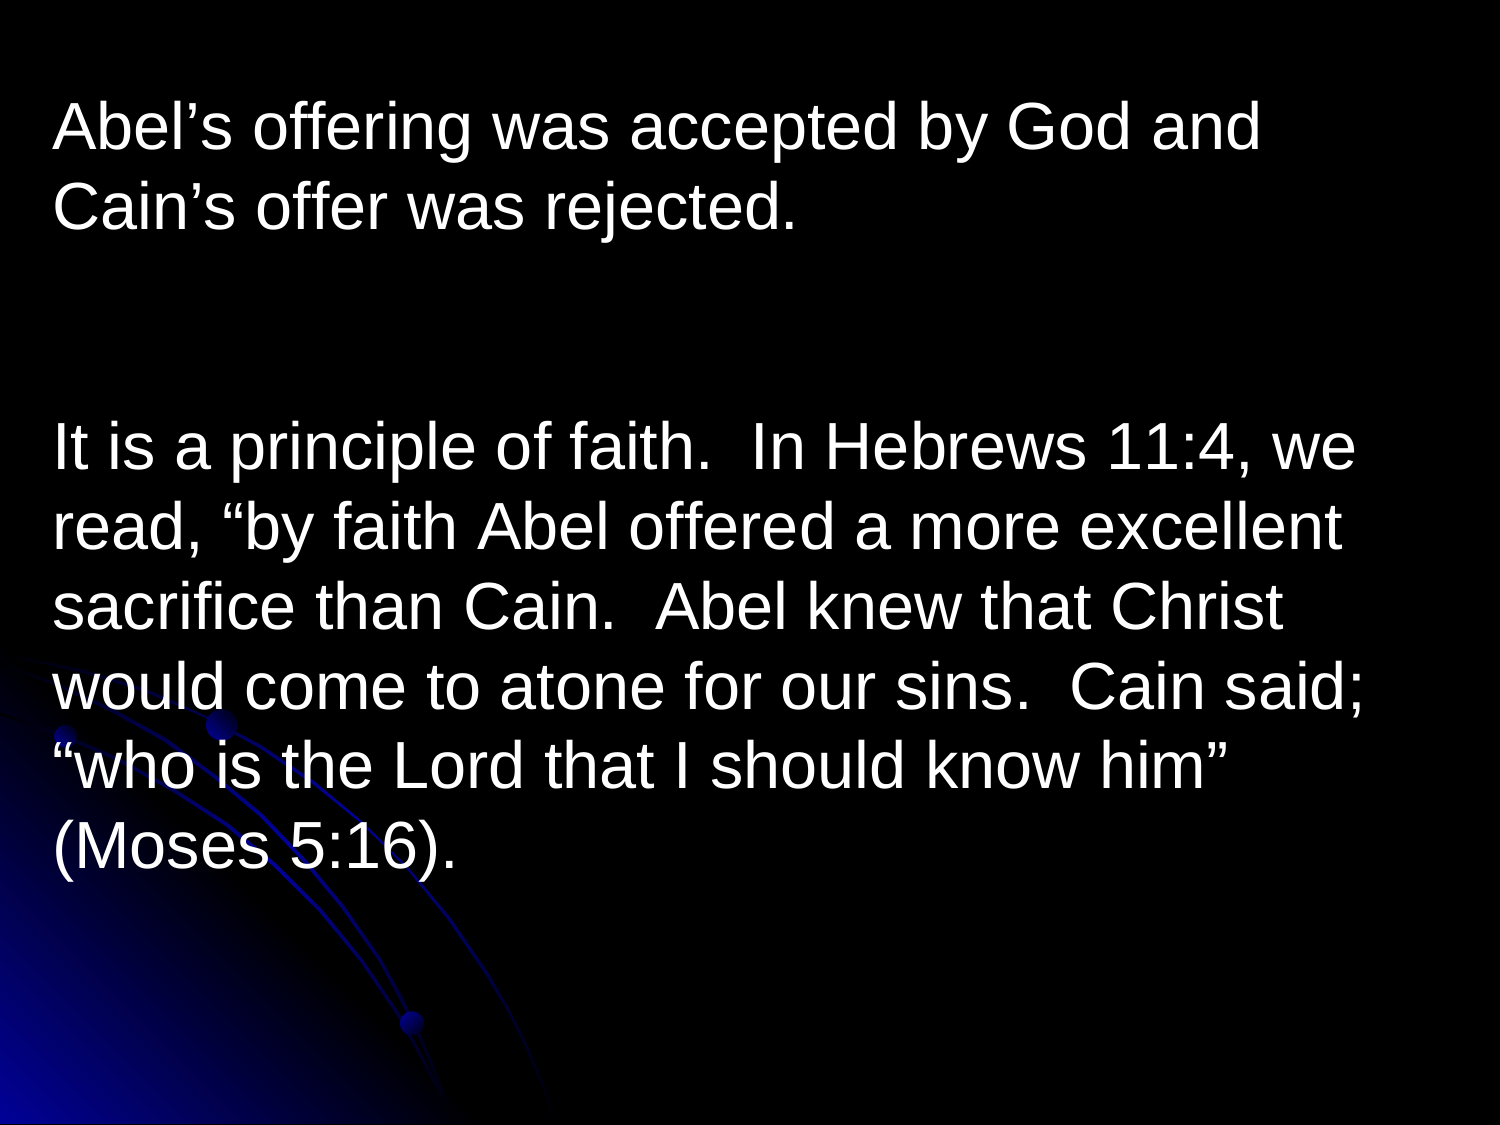

Abel’s offering was accepted by God and Cain’s offer was rejected.
It is a principle of faith. In Hebrews 11:4, we read, “by faith Abel offered a more excellent sacrifice than Cain. Abel knew that Christ would come to atone for our sins. Cain said; “who is the Lord that I should know him” (Moses 5:16).